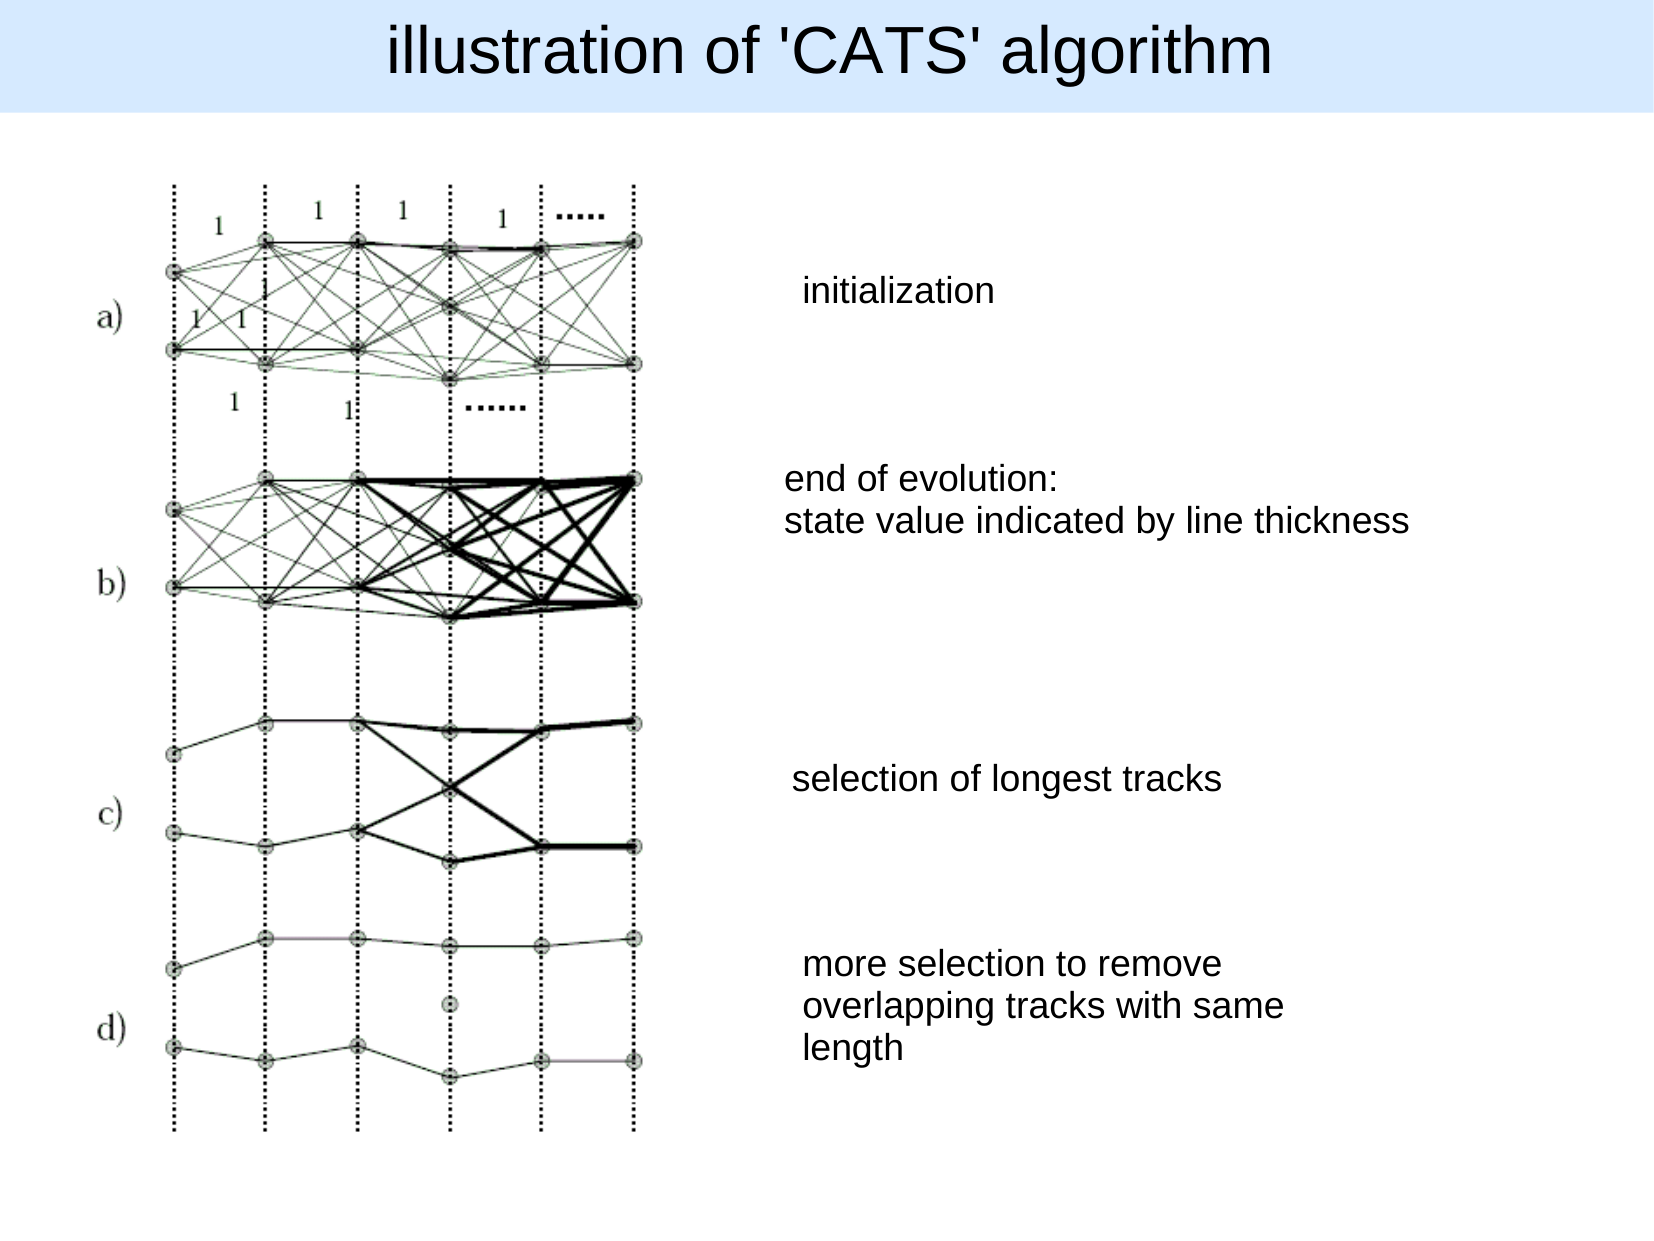

# illustration of 'CATS' algorithm
initialization
end of evolution:
state value indicated by line thickness
selection of longest tracks
more selection to remove overlapping tracks with same length